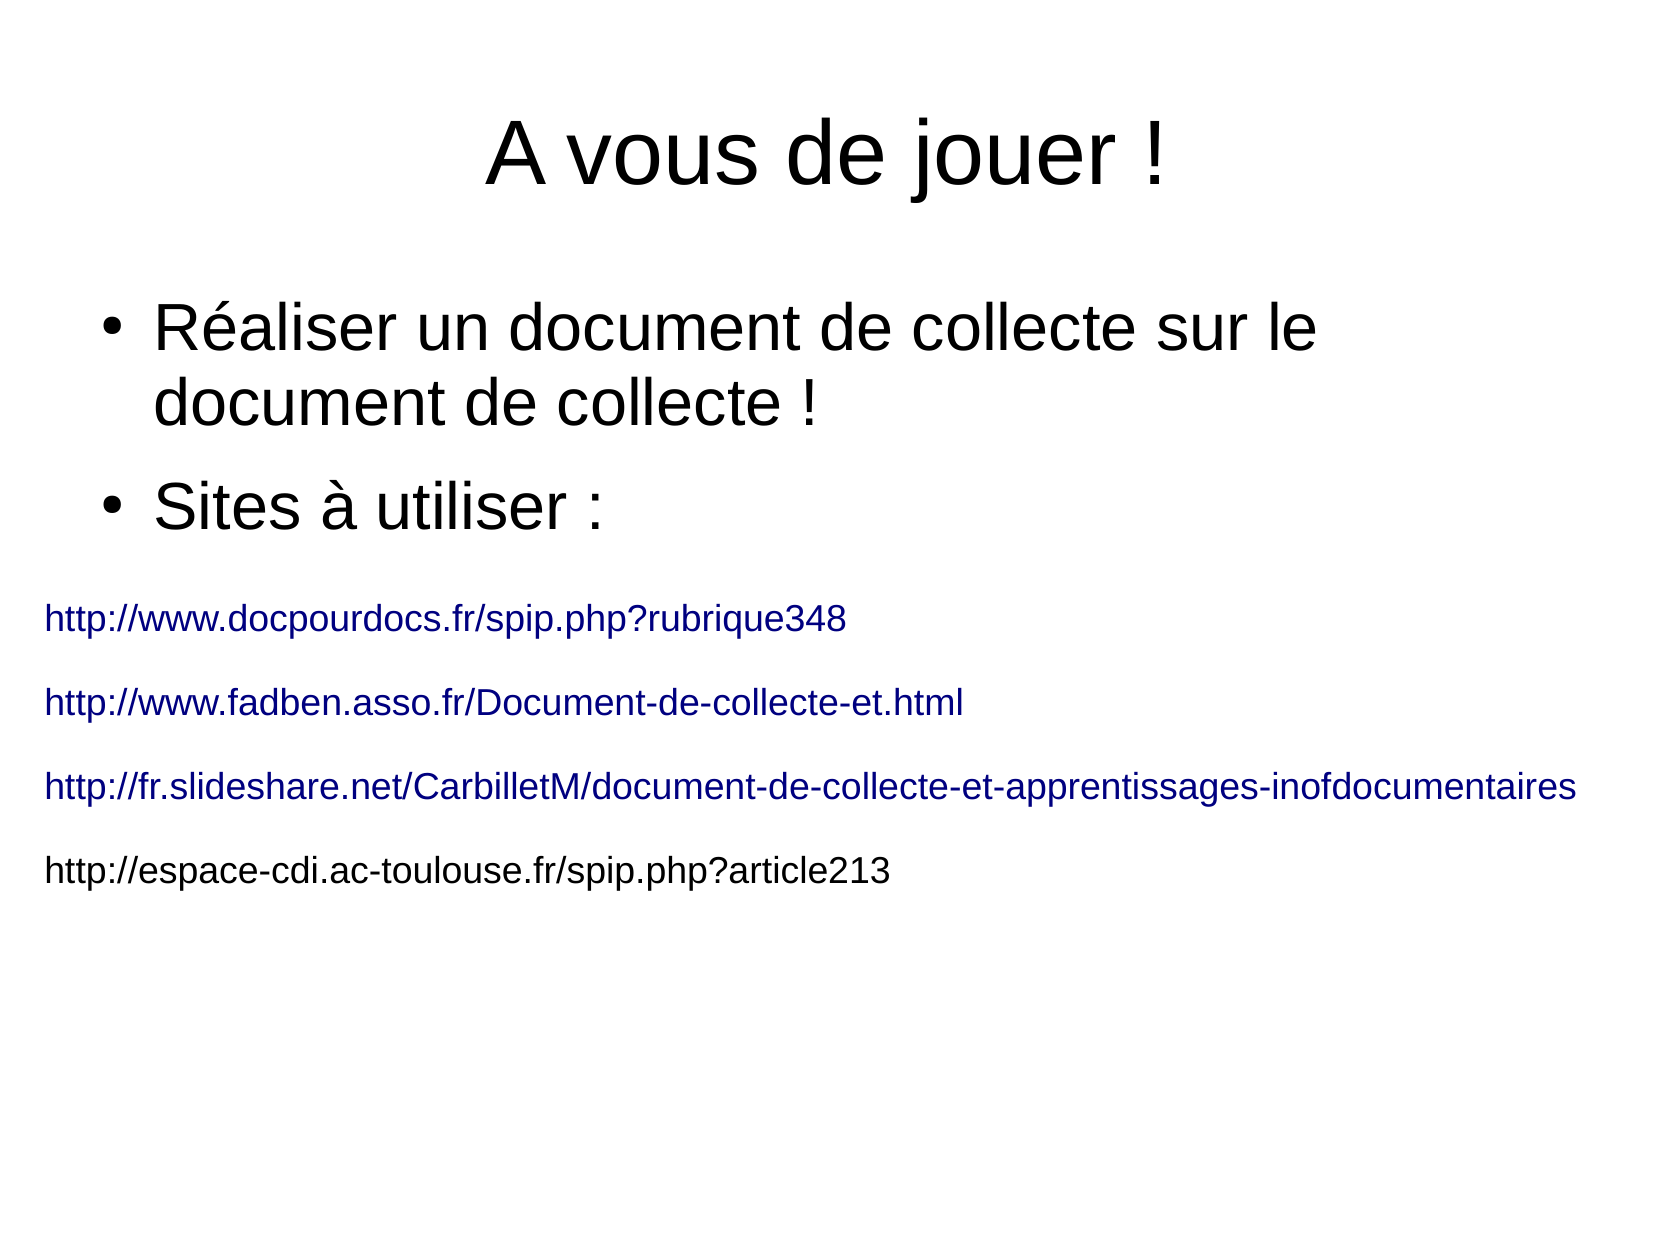

# A vous de jouer !
Réaliser un document de collecte sur le document de collecte !
Sites à utiliser :
http://www.docpourdocs.fr/spip.php?rubrique348
http://www.fadben.asso.fr/Document-de-collecte-et.html
http://fr.slideshare.net/CarbilletM/document-de-collecte-et-apprentissages-inofdocumentaires
http://espace-cdi.ac-toulouse.fr/spip.php?article213